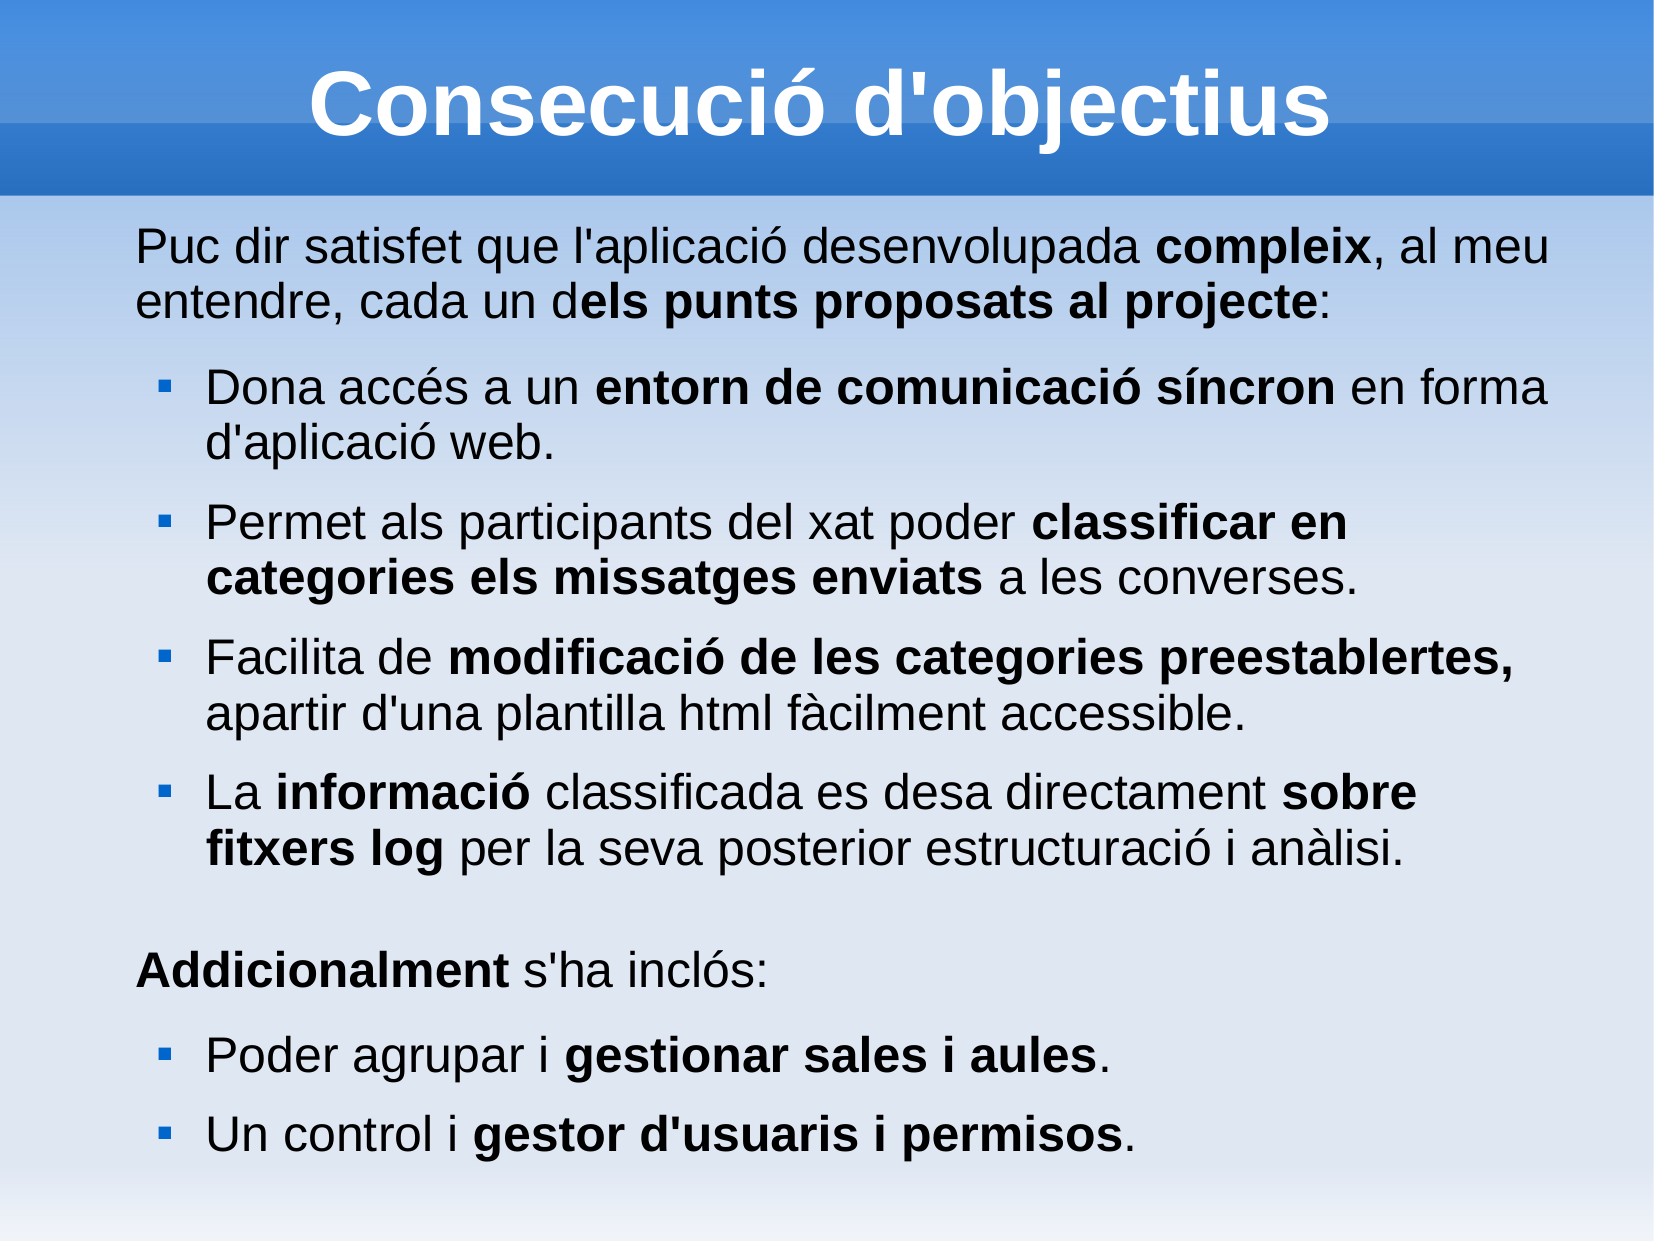

# Consecució d'objectius
Puc dir satisfet que l'aplicació desenvolupada compleix, al meu entendre, cada un dels punts proposats al projecte:
Dona accés a un entorn de comunicació síncron en forma d'aplicació web.
Permet als participants del xat poder classificar en categories els missatges enviats a les converses.
Facilita de modificació de les categories preestablertes, apartir d'una plantilla html fàcilment accessible.
La informació classificada es desa directament sobre fitxers log per la seva posterior estructuració i anàlisi.
Addicionalment s'ha inclós:
Poder agrupar i gestionar sales i aules.
Un control i gestor d'usuaris i permisos.